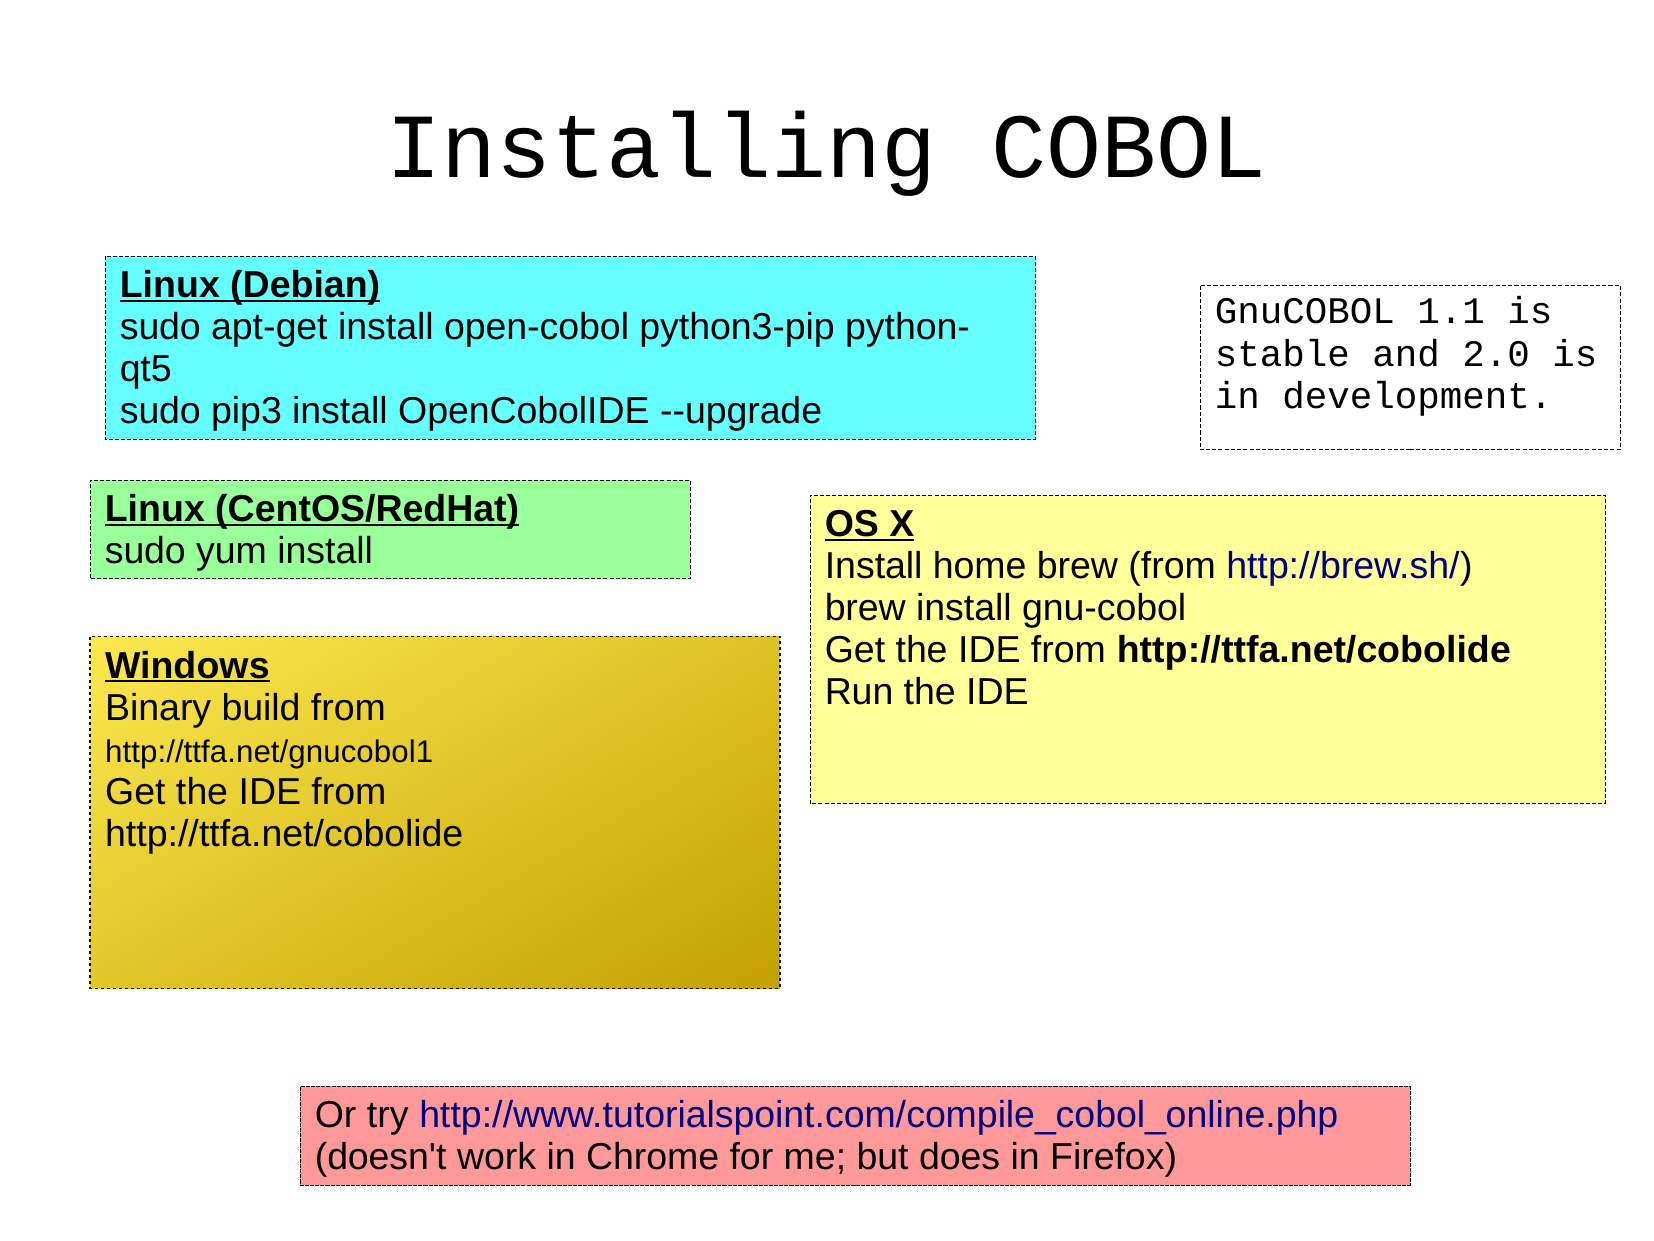

# Installing COBOL
Linux (Debian)
sudo apt-get install open-cobol python3-pip python-qt5
sudo pip3 install OpenCobolIDE --upgrade
GnuCOBOL 1.1 is stable and 2.0 is in development.
Linux (CentOS/RedHat)
sudo yum install
OS X
Install home brew (from http://brew.sh/)
brew install gnu-cobol
Get the IDE from http://ttfa.net/cobolide
Run the IDE
Windows
Binary build from
http://ttfa.net/gnucobol1
Get the IDE from
http://ttfa.net/cobolide
Or try http://www.tutorialspoint.com/compile_cobol_online.php
(doesn't work in Chrome for me; but does in Firefox)